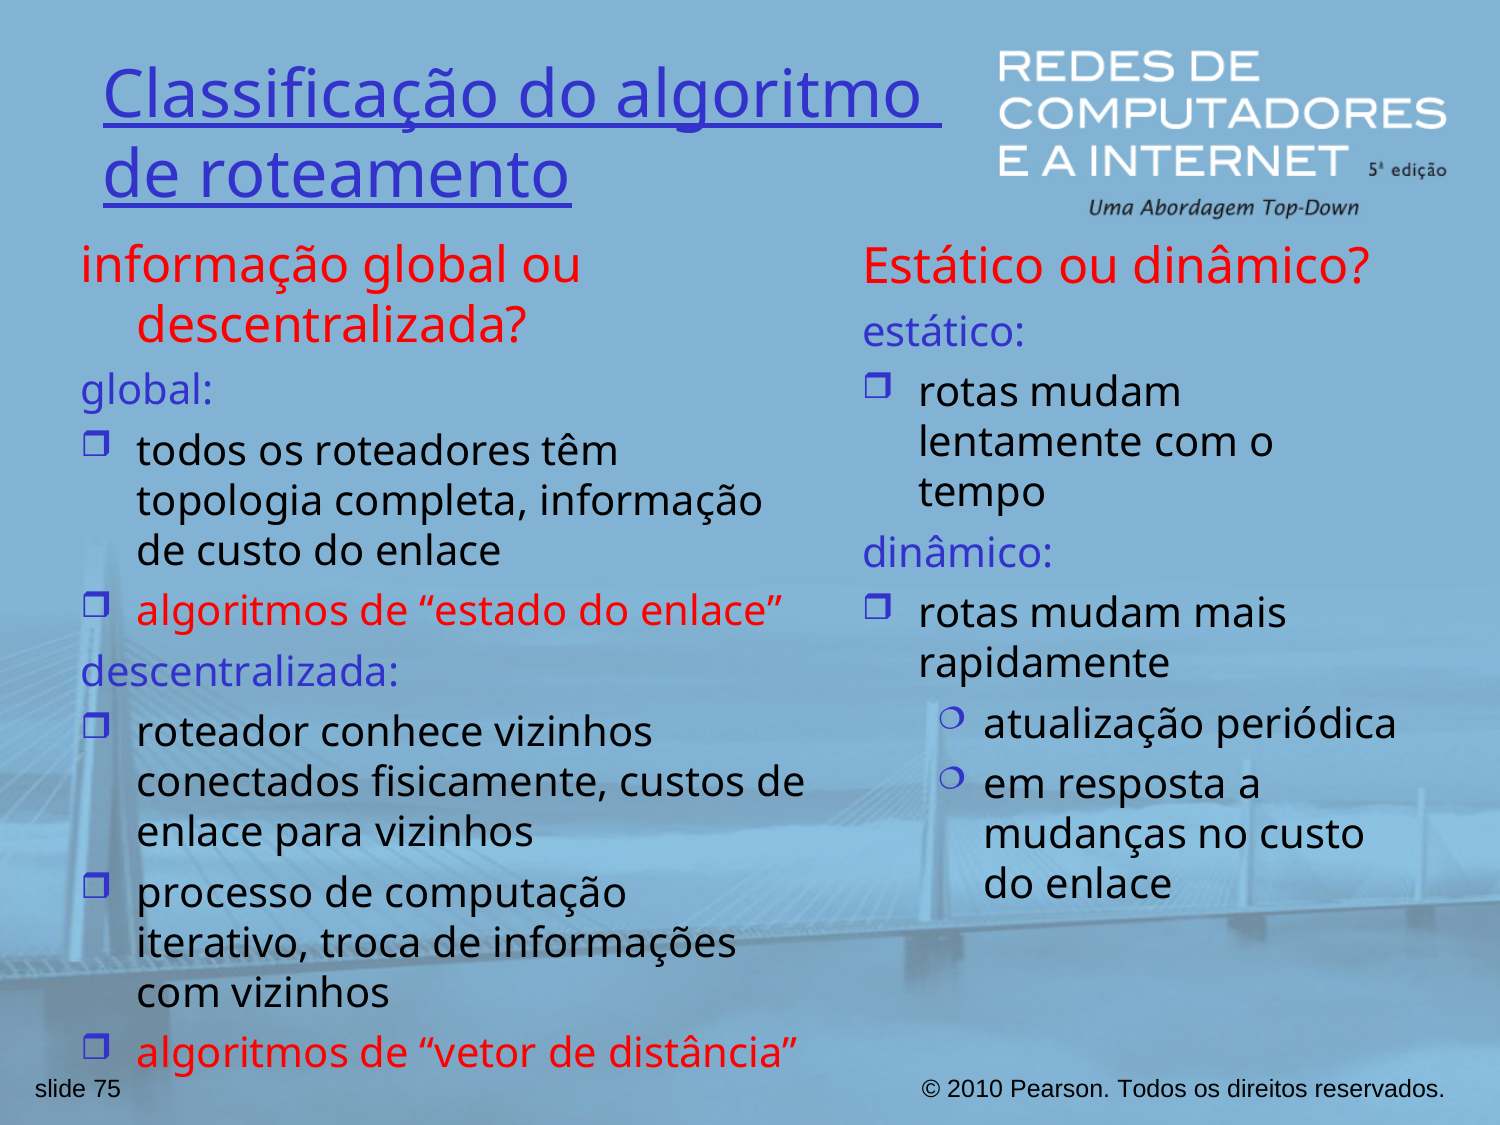

# Classificação do algoritmo de roteamento
informação global ou descentralizada?
global:
todos os roteadores têm topologia completa, informação de custo do enlace
algoritmos de “estado do enlace”
descentralizada:
roteador conhece vizinhos conectados fisicamente, custos de enlace para vizinhos
processo de computação iterativo, troca de informações com vizinhos
algoritmos de “vetor de distância”
Estático ou dinâmico?
estático:
rotas mudam lentamente com o tempo
dinâmico:
rotas mudam mais rapidamente
atualização periódica
em resposta a mudanças no custo do enlace